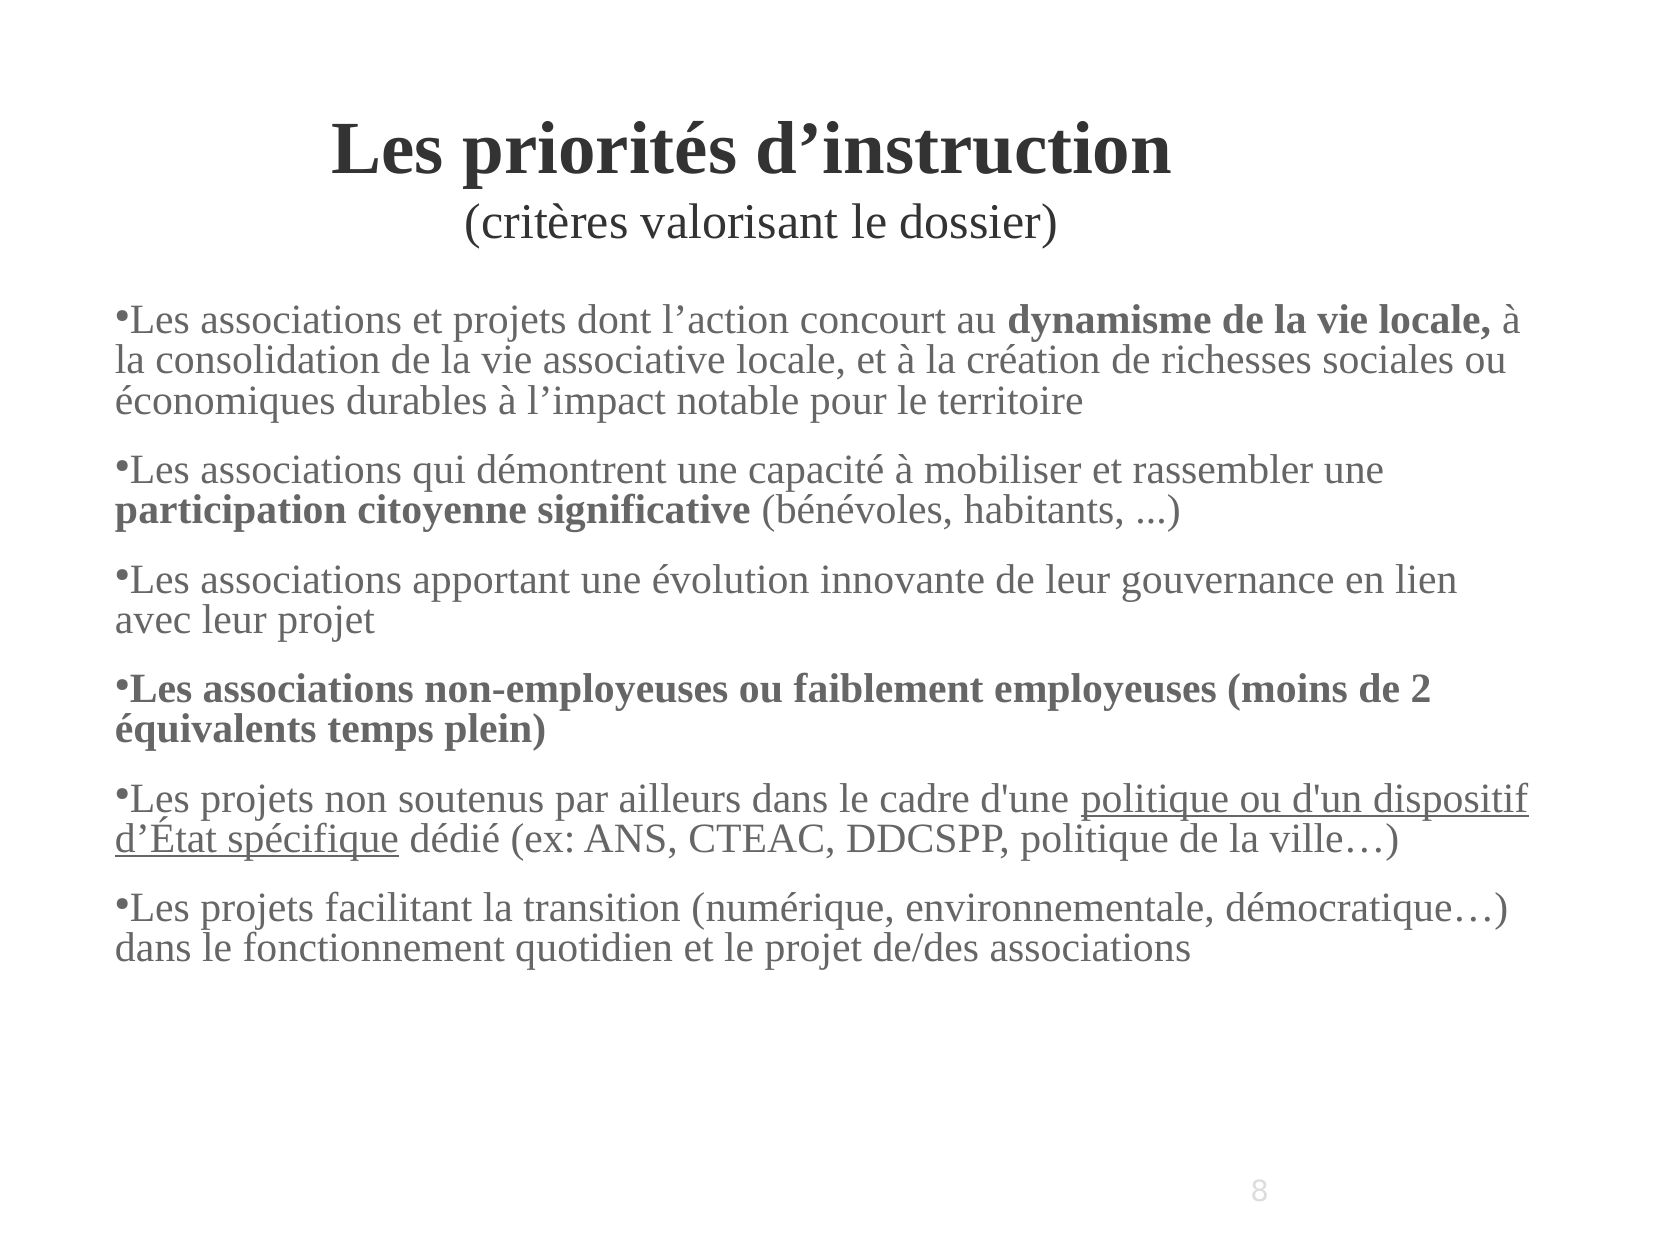

# Les priorités d’instruction (critères valorisant le dossier)
Les associations et projets dont l’action concourt au dynamisme de la vie locale, à la consolidation de la vie associative locale, et à la création de richesses sociales ou économiques durables à l’impact notable pour le territoire
Les associations qui démontrent une capacité à mobiliser et rassembler une participation citoyenne significative (bénévoles, habitants, ...)
Les associations apportant une évolution innovante de leur gouvernance en lien avec leur projet
Les associations non-employeuses ou faiblement employeuses (moins de 2 équivalents temps plein)
Les projets non soutenus par ailleurs dans le cadre d'une politique ou d'un dispositif d’État spécifique dédié (ex: ANS, CTEAC, DDCSPP, politique de la ville…)
Les projets facilitant la transition (numérique, environnementale, démocratique…) dans le fonctionnement quotidien et le projet de/des associations